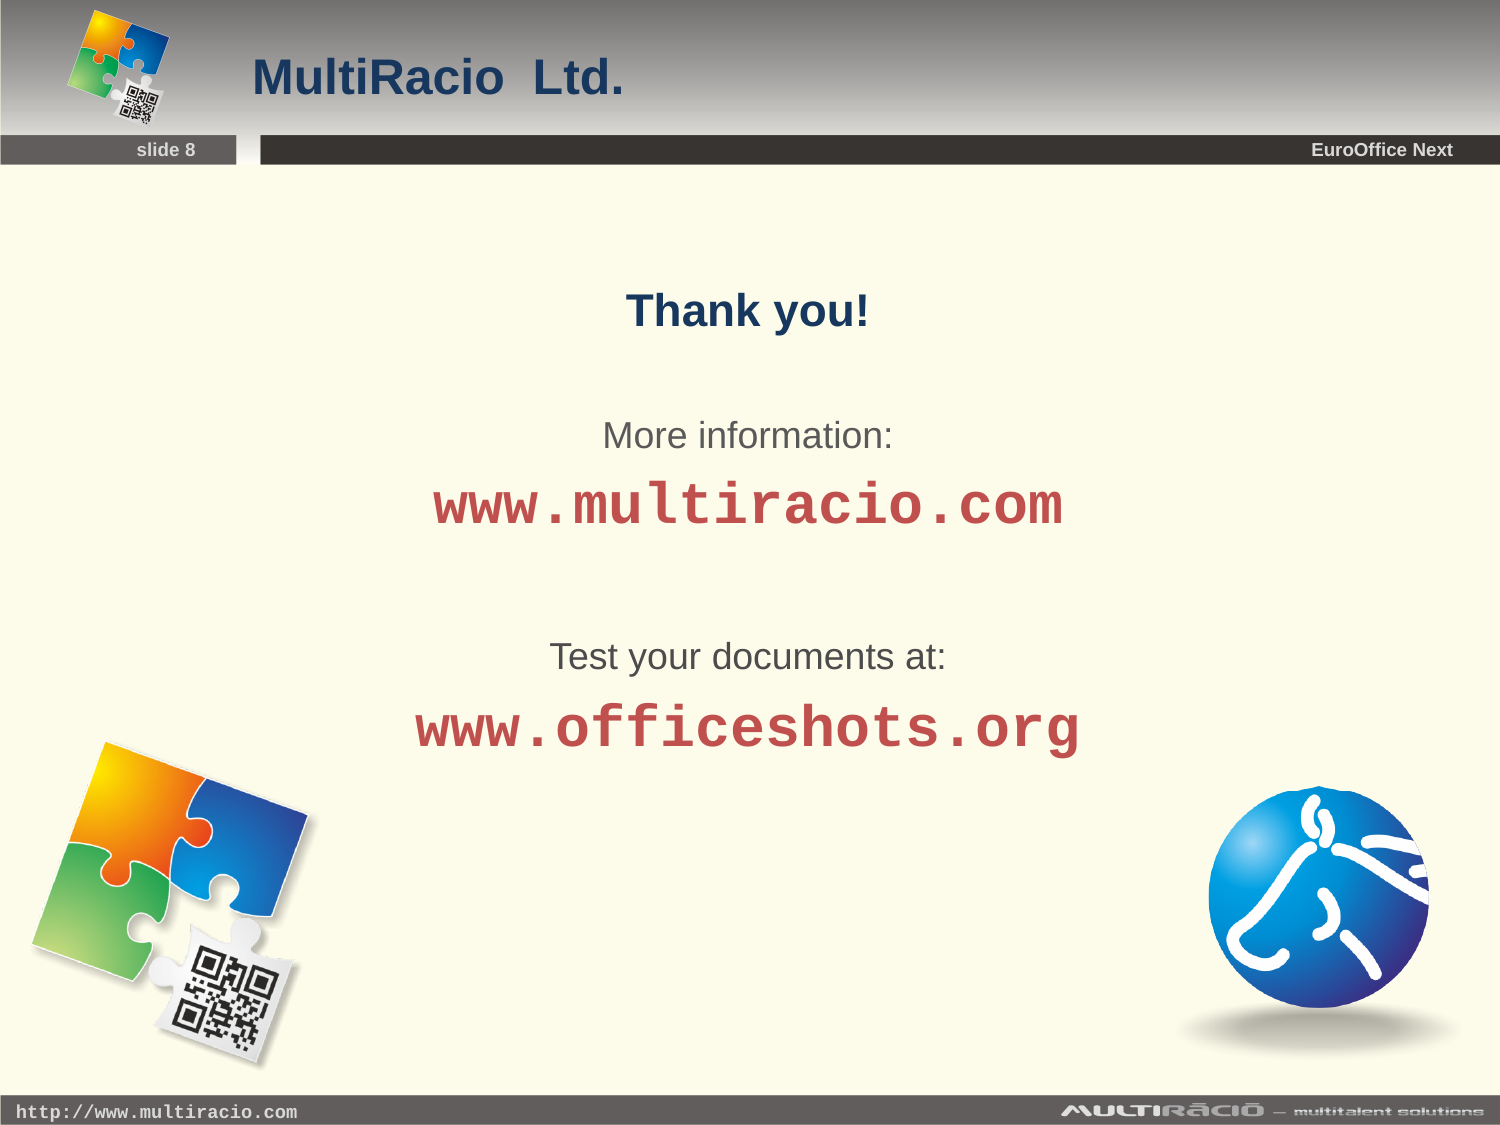

MultiRacio Ltd.
slide
# Thank you!
More information:
www.multiracio.com
Test your documents at:
www.officeshots.org